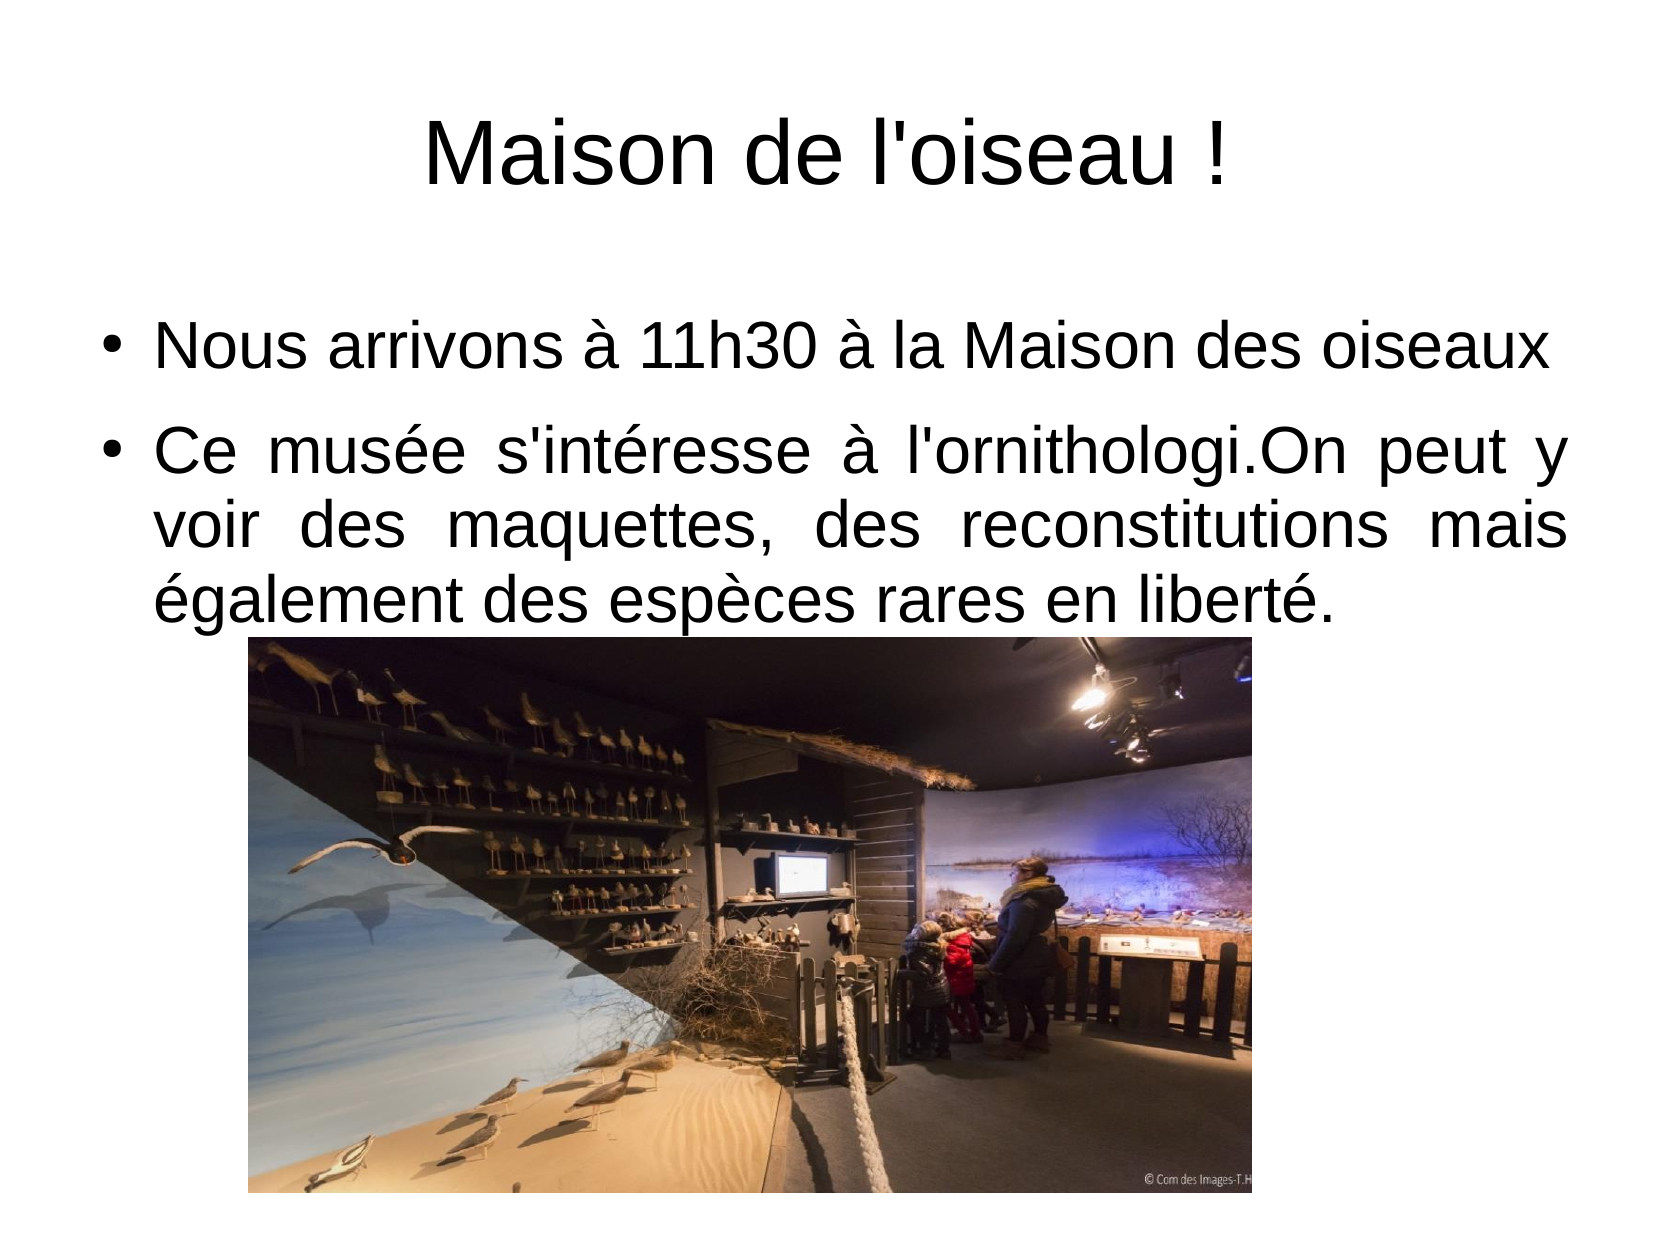

# Maison de l'oiseau !
Nous arrivons à 11h30 à la Maison des oiseaux
Ce musée s'intéresse à l'ornithologi.On peut y voir des maquettes, des reconstitutions mais également des espèces rares en liberté.